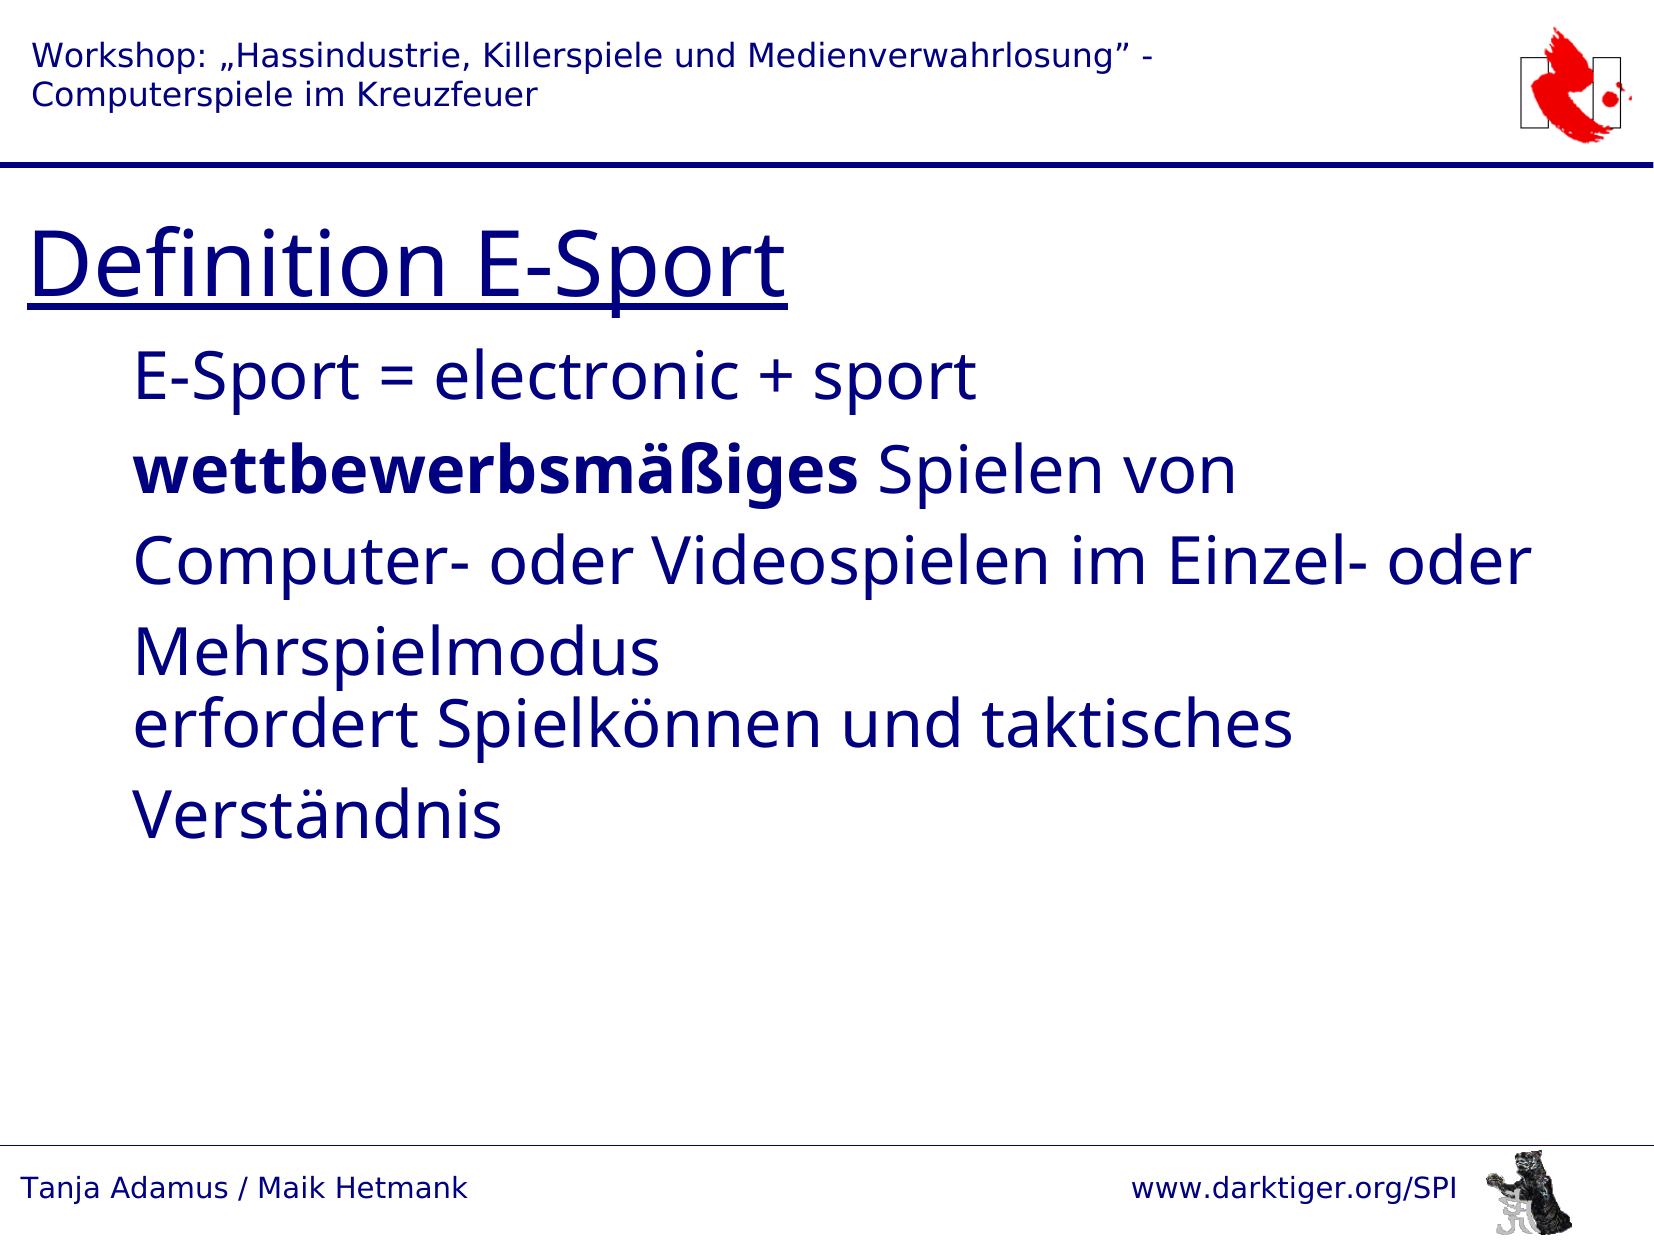

Workshop: „Hassindustrie, Killerspiele und Medienverwahrlosung” - Computerspiele im Kreuzfeuer
Definition E-Sport
E-Sport = electronic + sport
wettbewerbsmäßiges Spielen von Computer- oder Videospielen im Einzel- oder Mehrspielmodus
erfordert Spielkönnen und taktisches Verständnis